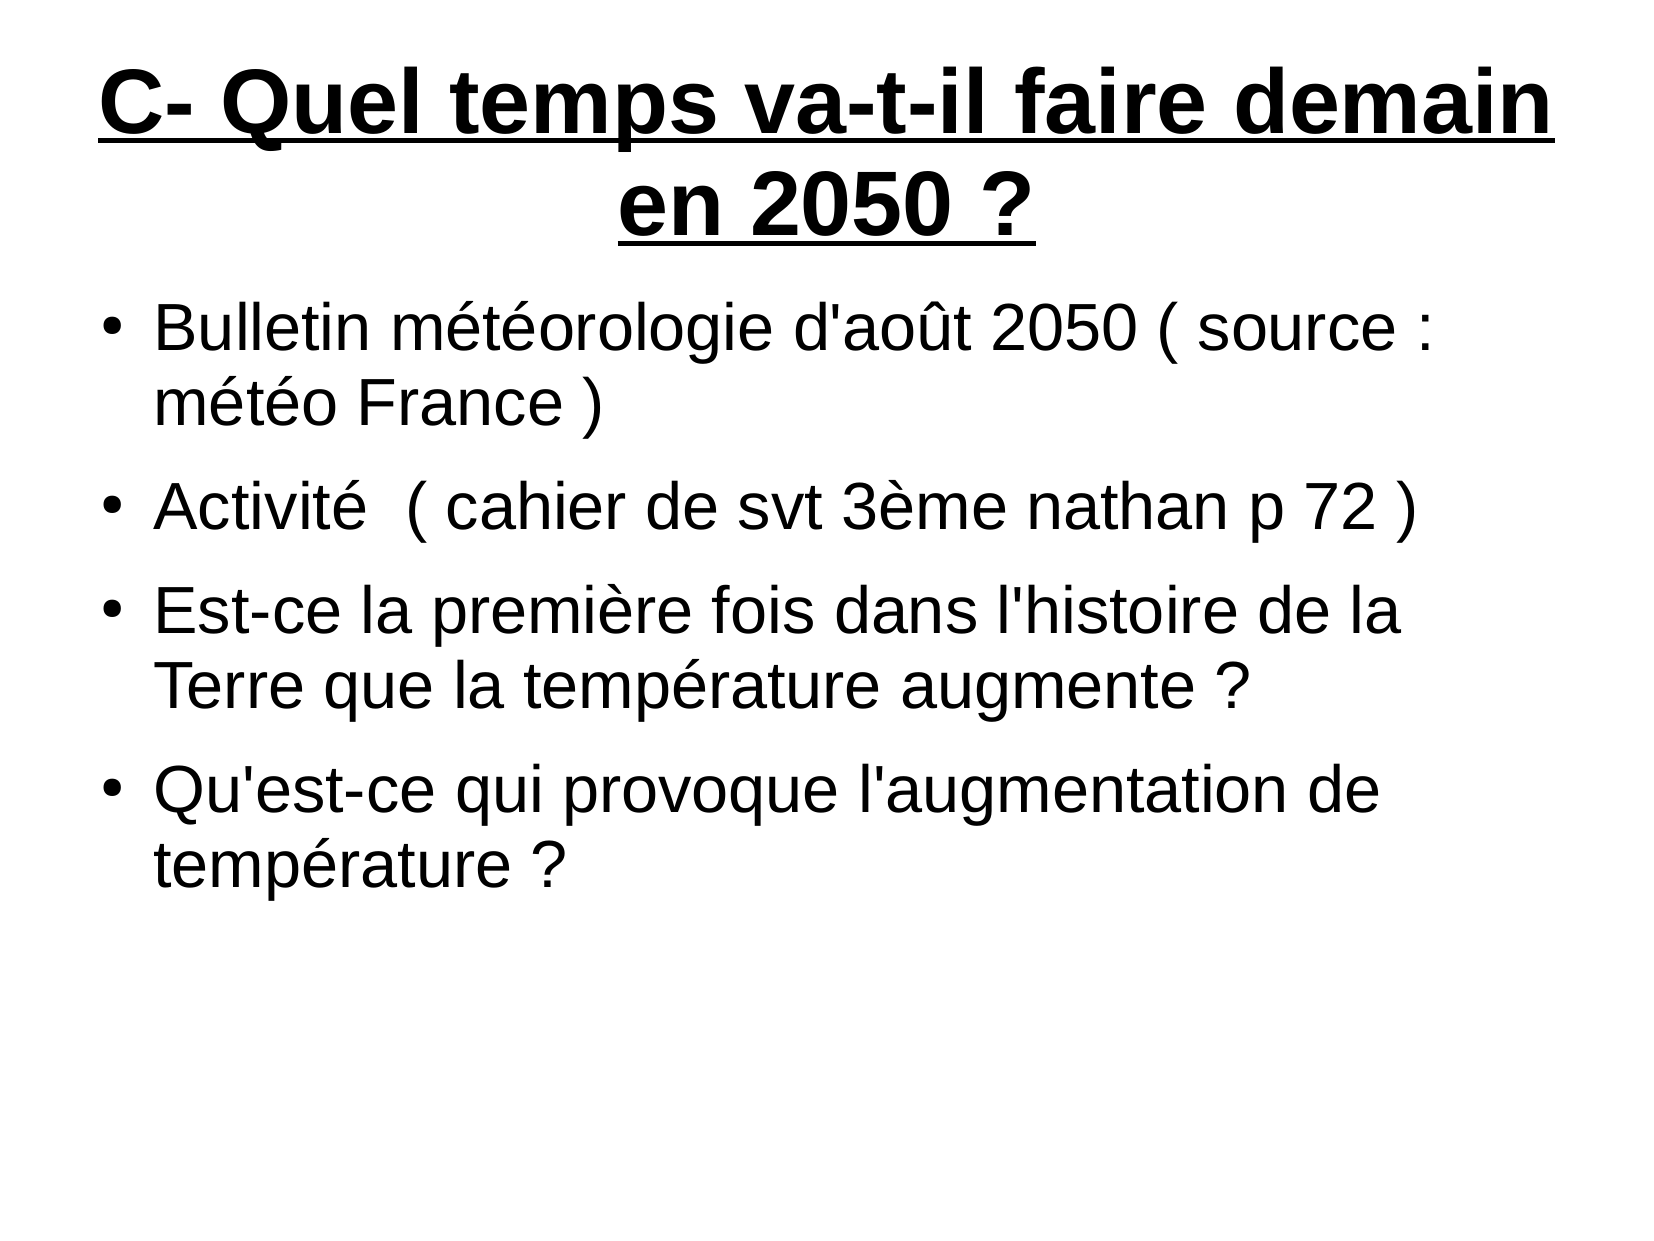

# C- Quel temps va-t-il faire demain en 2050 ?
Bulletin météorologie d'août 2050 ( source : météo France )
Activité ( cahier de svt 3ème nathan p 72 )
Est-ce la première fois dans l'histoire de la Terre que la température augmente ?
Qu'est-ce qui provoque l'augmentation de température ?